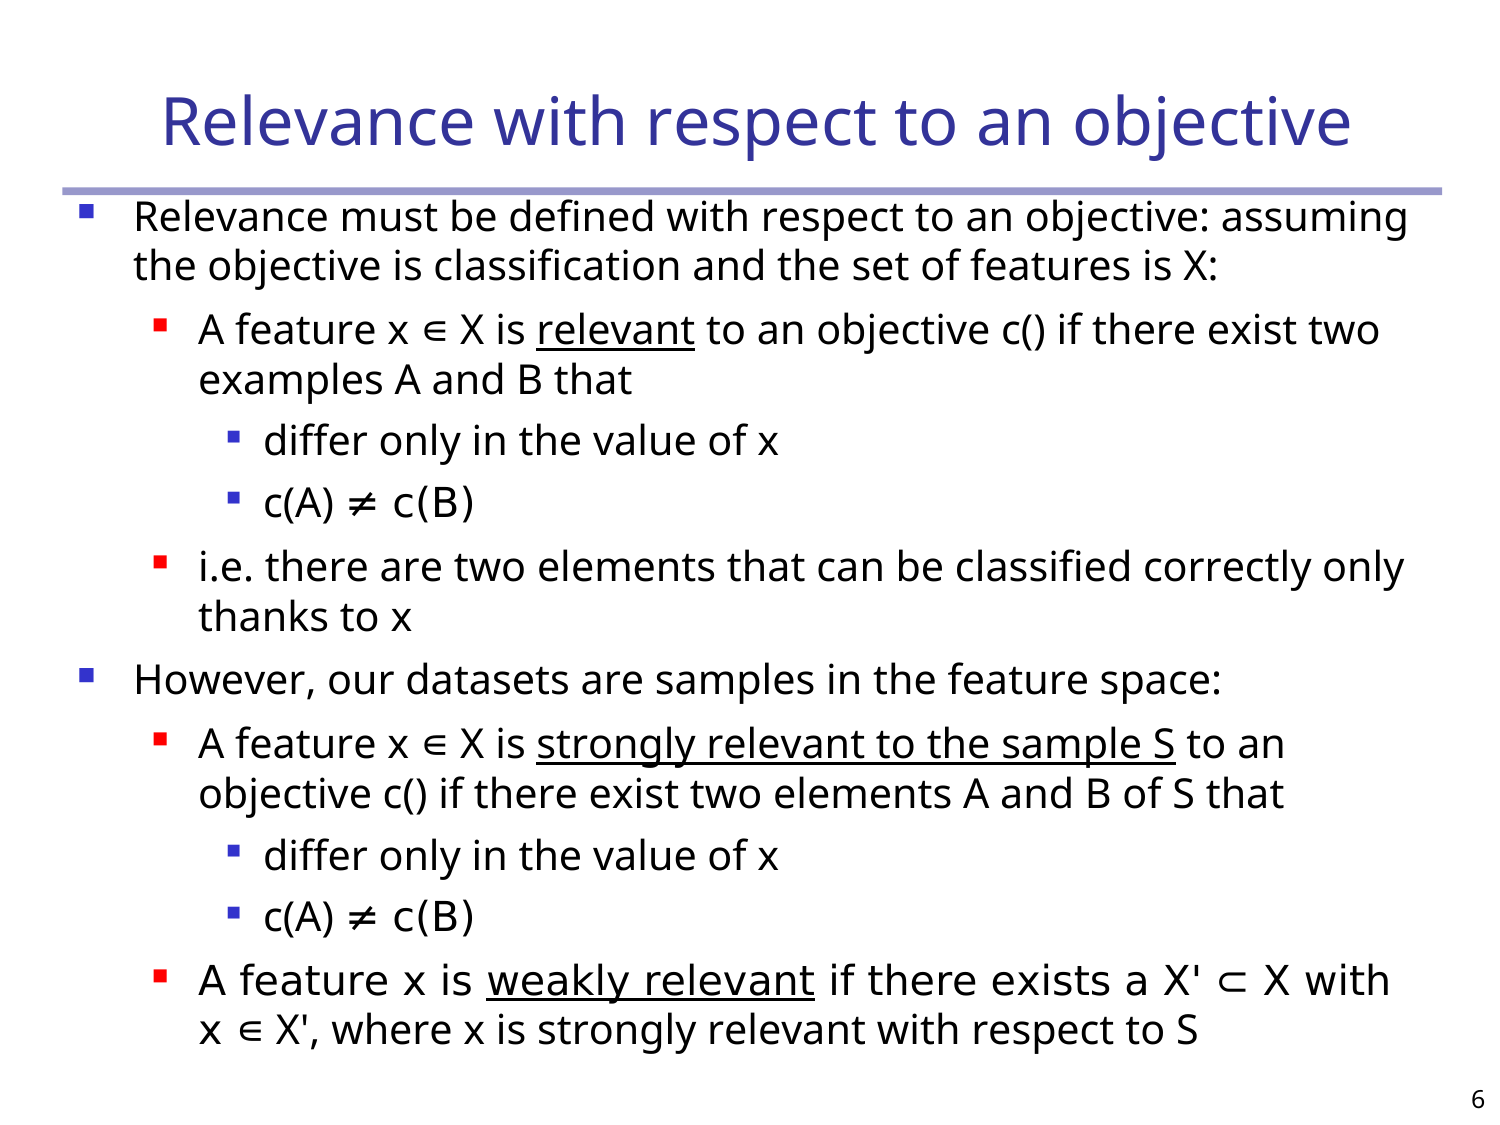

# Relevance with respect to an objective
Relevance must be defined with respect to an objective: assuming the objective is classification and the set of features is X:
A feature x ∊ X is relevant to an objective c() if there exist two examples A and B that
differ only in the value of x
c(A) ≠ c(B)
i.e. there are two elements that can be classified correctly only thanks to x
However, our datasets are samples in the feature space:
A feature x ∊ X is strongly relevant to the sample S to an objective c() if there exist two elements A and B of S that
differ only in the value of x
c(A) ≠ c(B)
A feature x is weakly relevant if there exists a X' ⊂ X with x ∊ X', where x is strongly relevant with respect to S